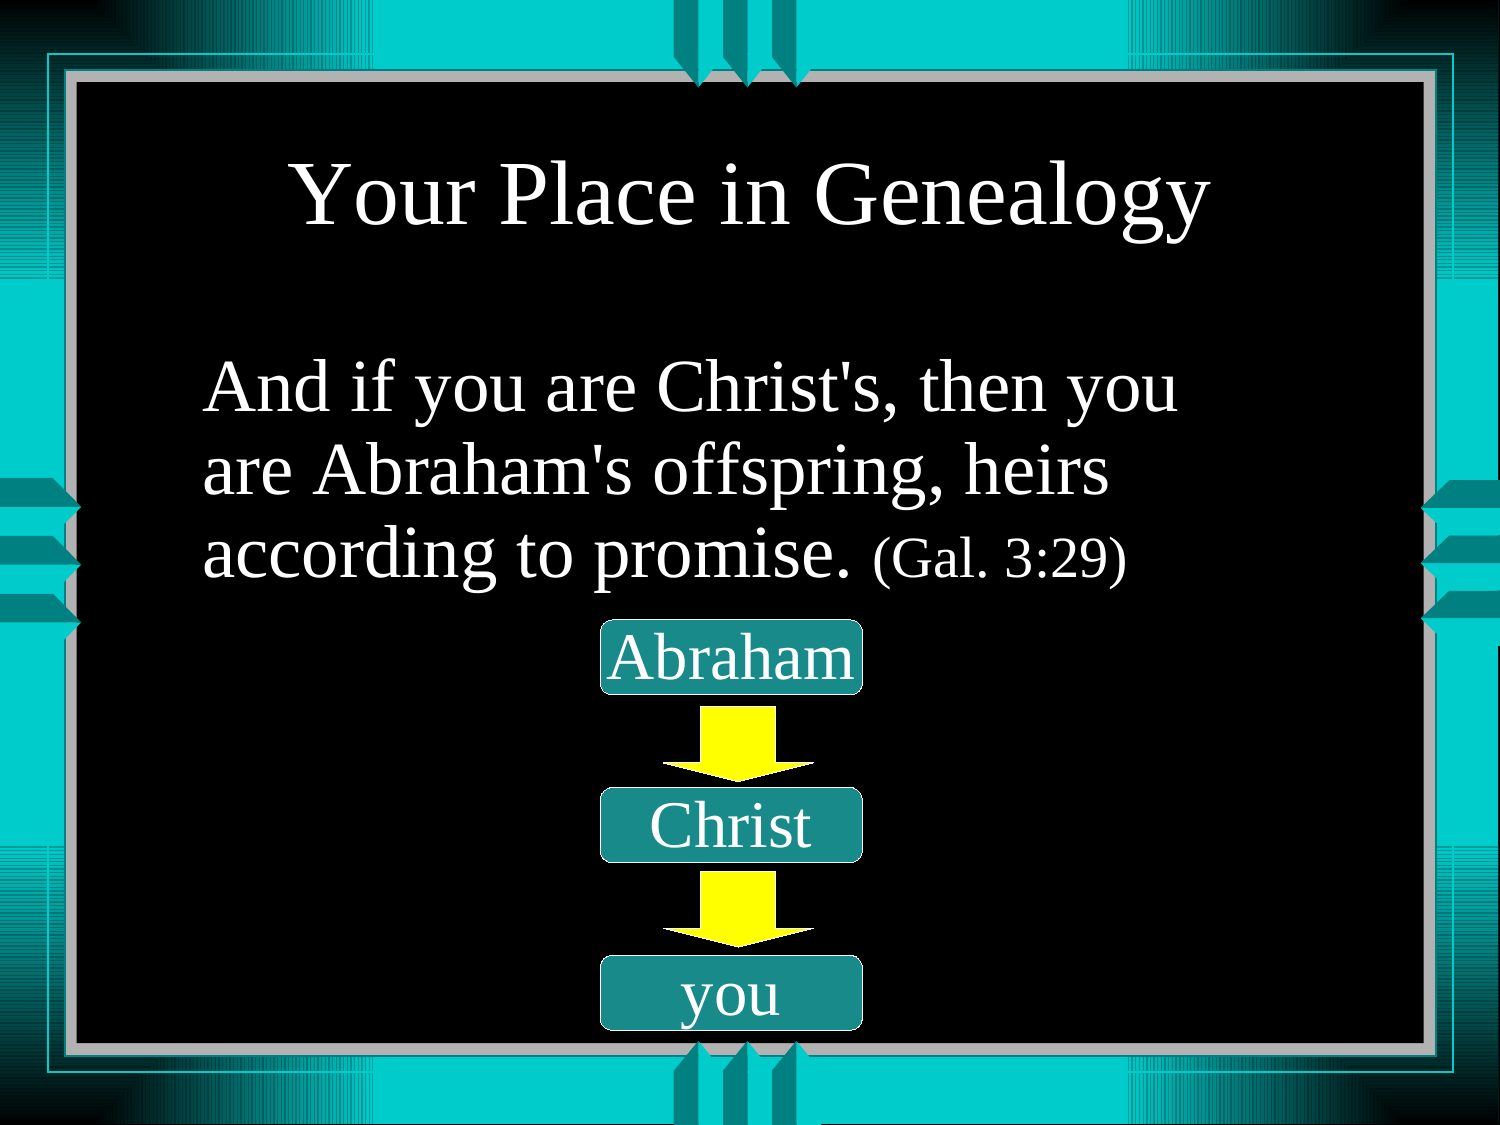

# Your Place in Genealogy
And if you are Christ's, then you are Abraham's offspring, heirs according to promise. (Gal. 3:29)
Abraham
Christ
you